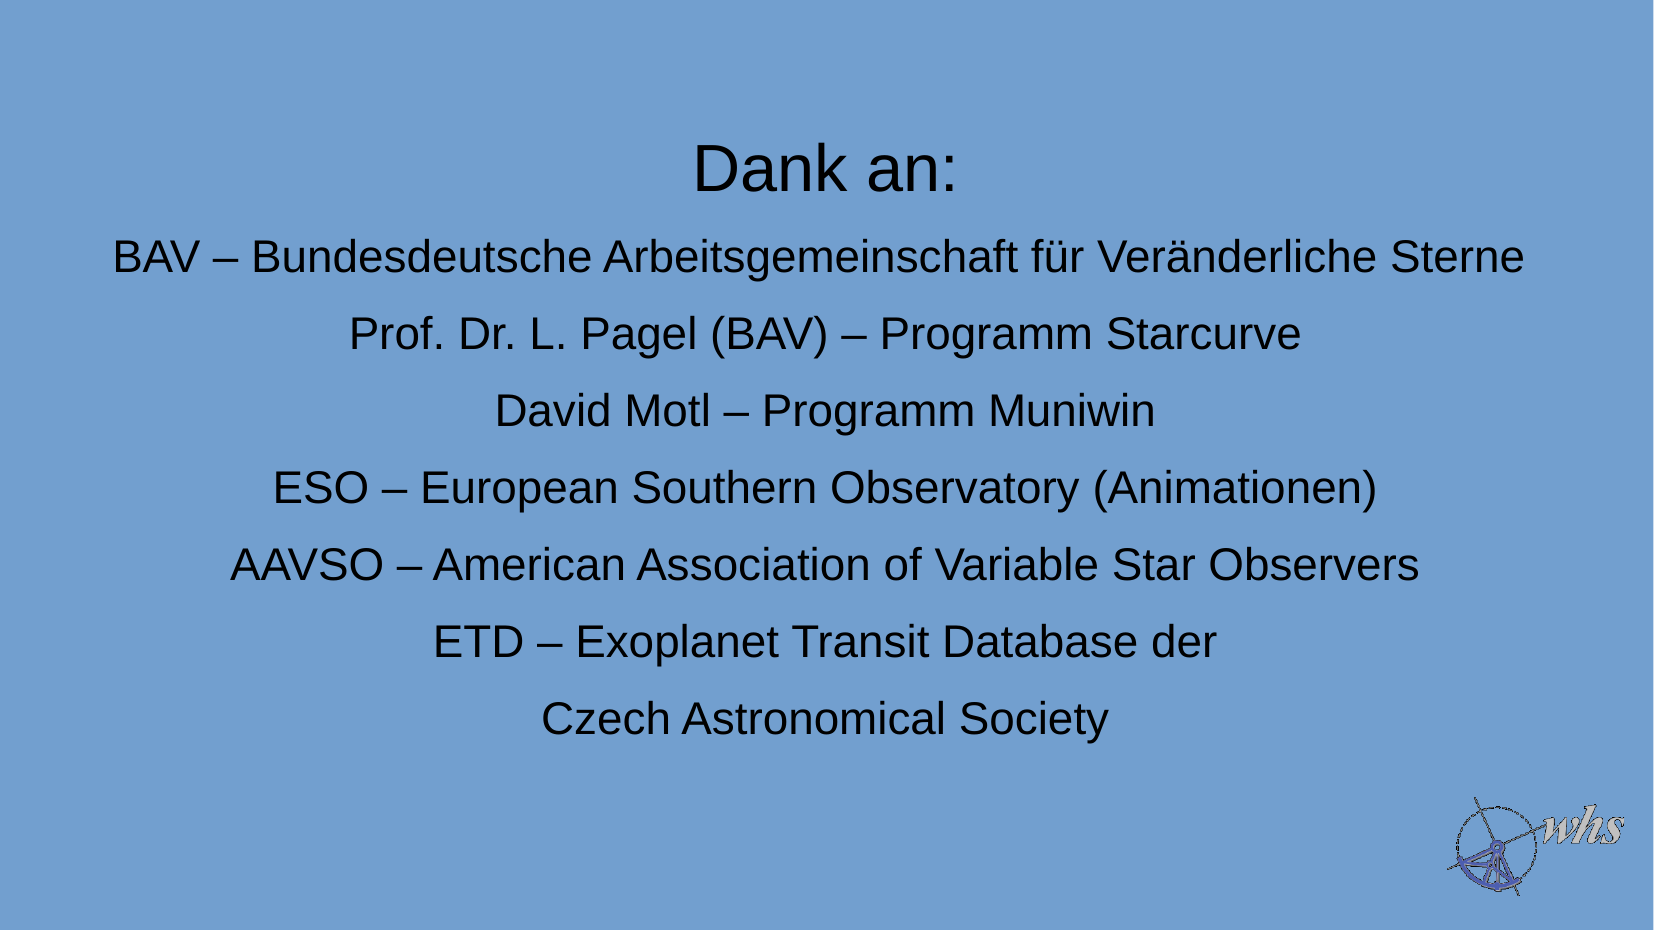

Dank an:
BAV – Bundesdeutsche Arbeitsgemeinschaft für Veränderliche Sterne
Prof. Dr. L. Pagel (BAV) – Programm Starcurve
David Motl – Programm Muniwin
ESO – European Southern Observatory (Animationen)
AAVSO – American Association of Variable Star Observers
ETD – Exoplanet Transit Database der
Czech Astronomical Society